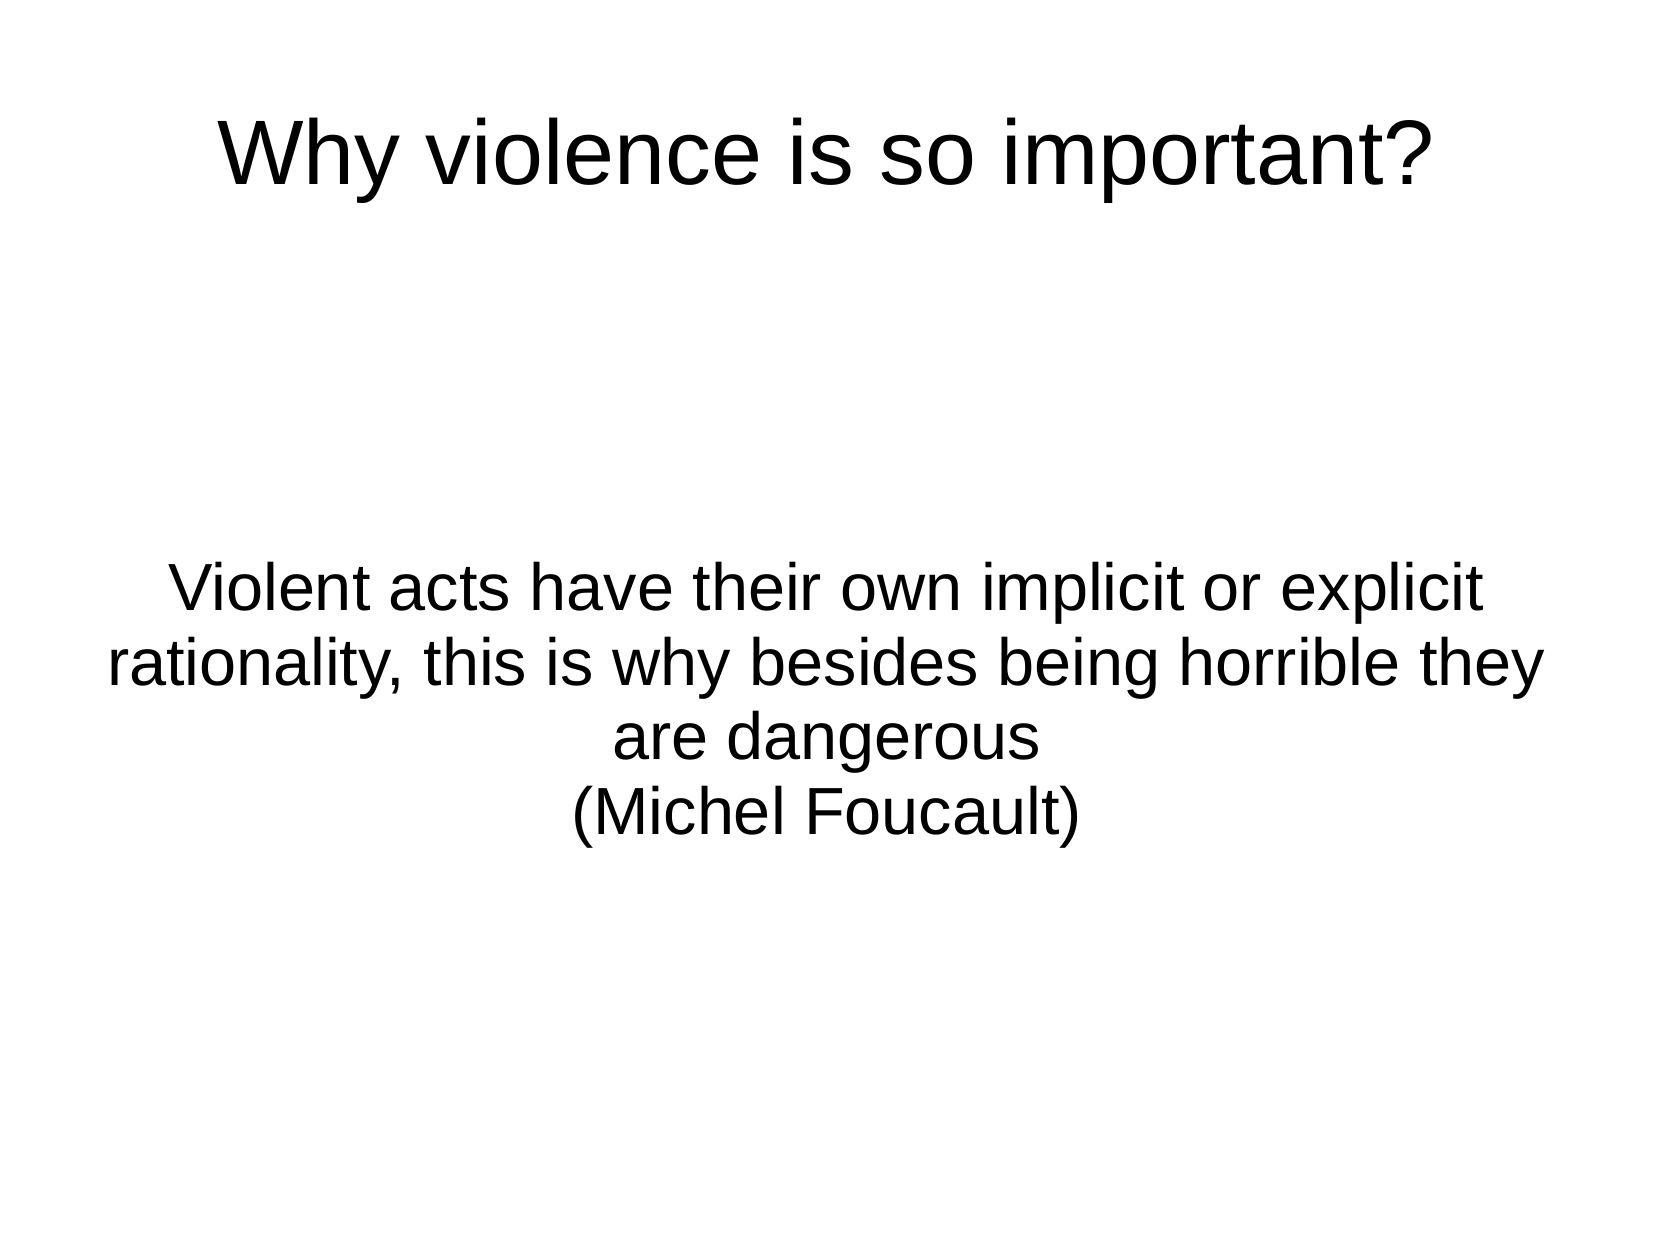

# Why violence is so important?
Violent acts have their own implicit or explicit rationality, this is why besides being horrible they are dangerous
(Michel Foucault)